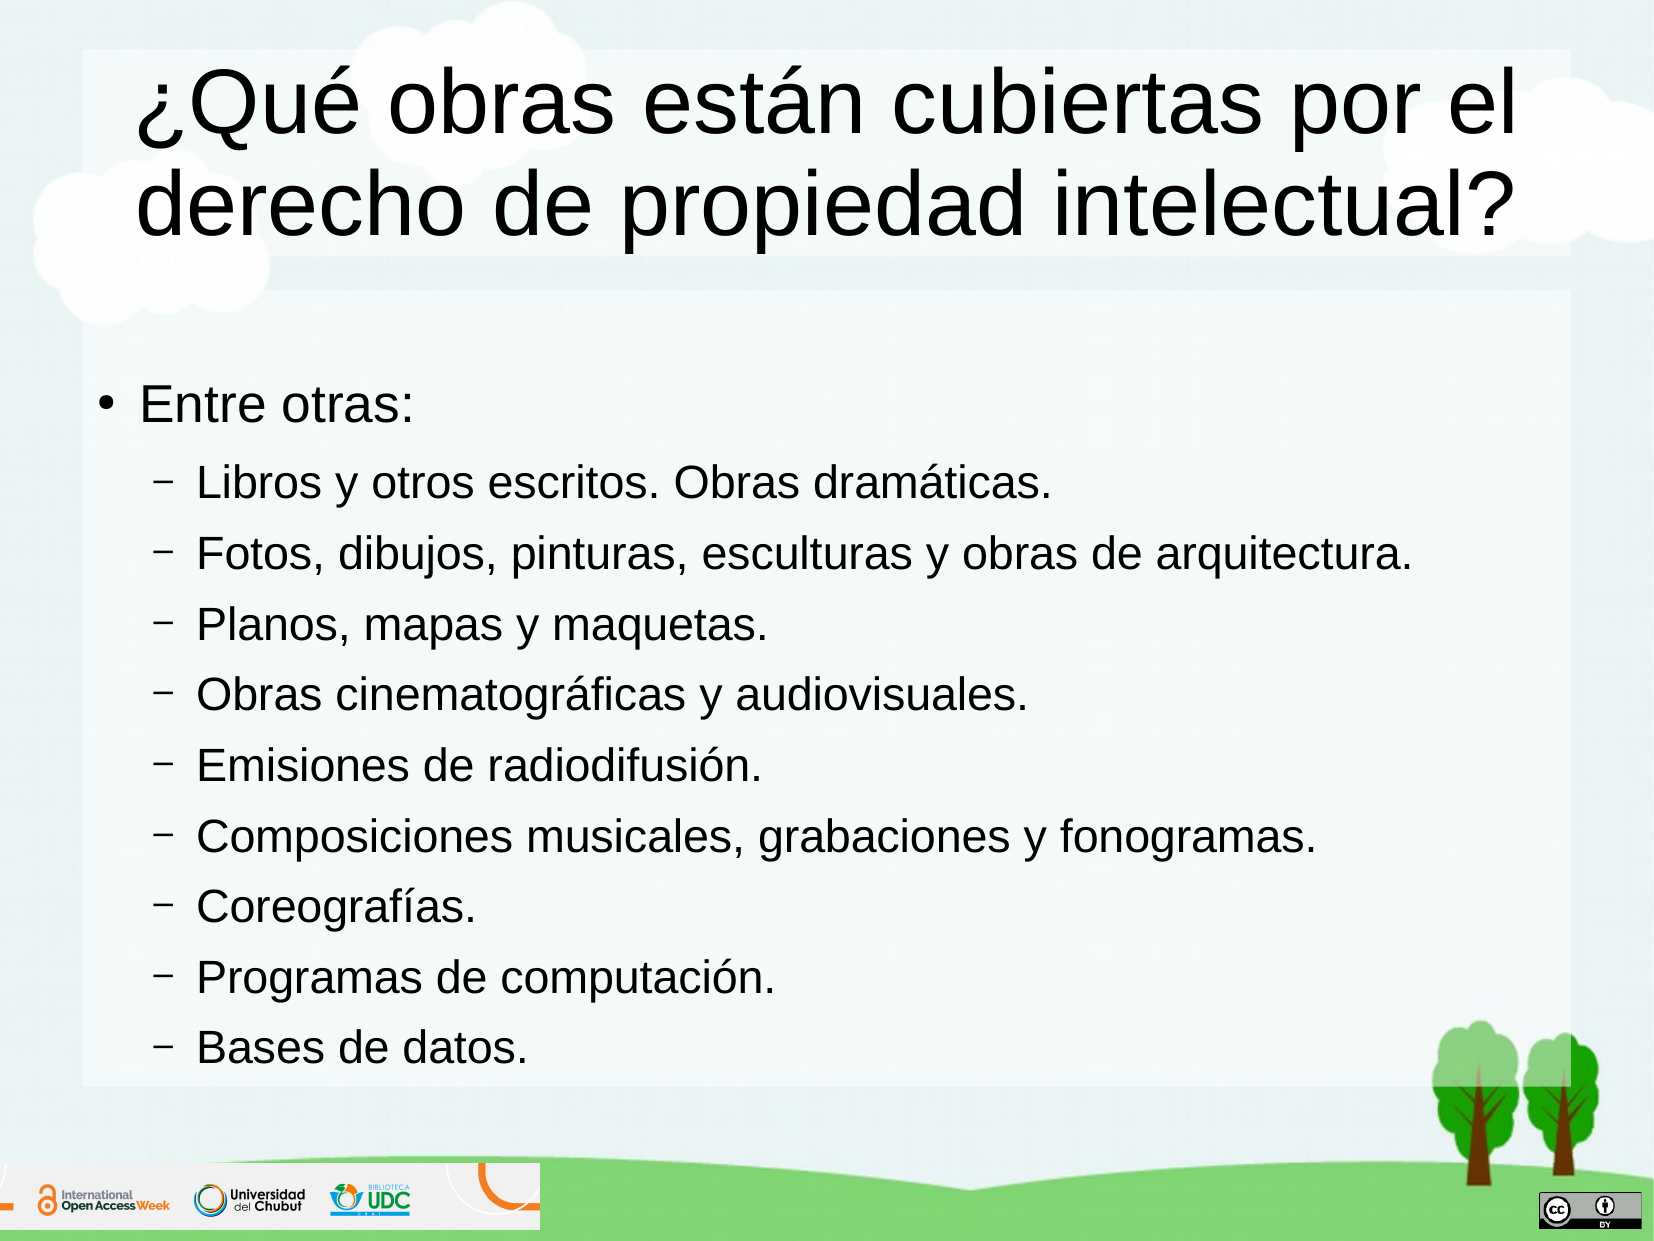

# ¿Qué obras están cubiertas por el derecho de propiedad intelectual?
Entre otras:
Libros y otros escritos. Obras dramáticas.
Fotos, dibujos, pinturas, esculturas y obras de arquitectura.
Planos, mapas y maquetas.
Obras cinematográficas y audiovisuales.
Emisiones de radiodifusión.
Composiciones musicales, grabaciones y fonogramas.
Coreografías.
Programas de computación.
Bases de datos.
7